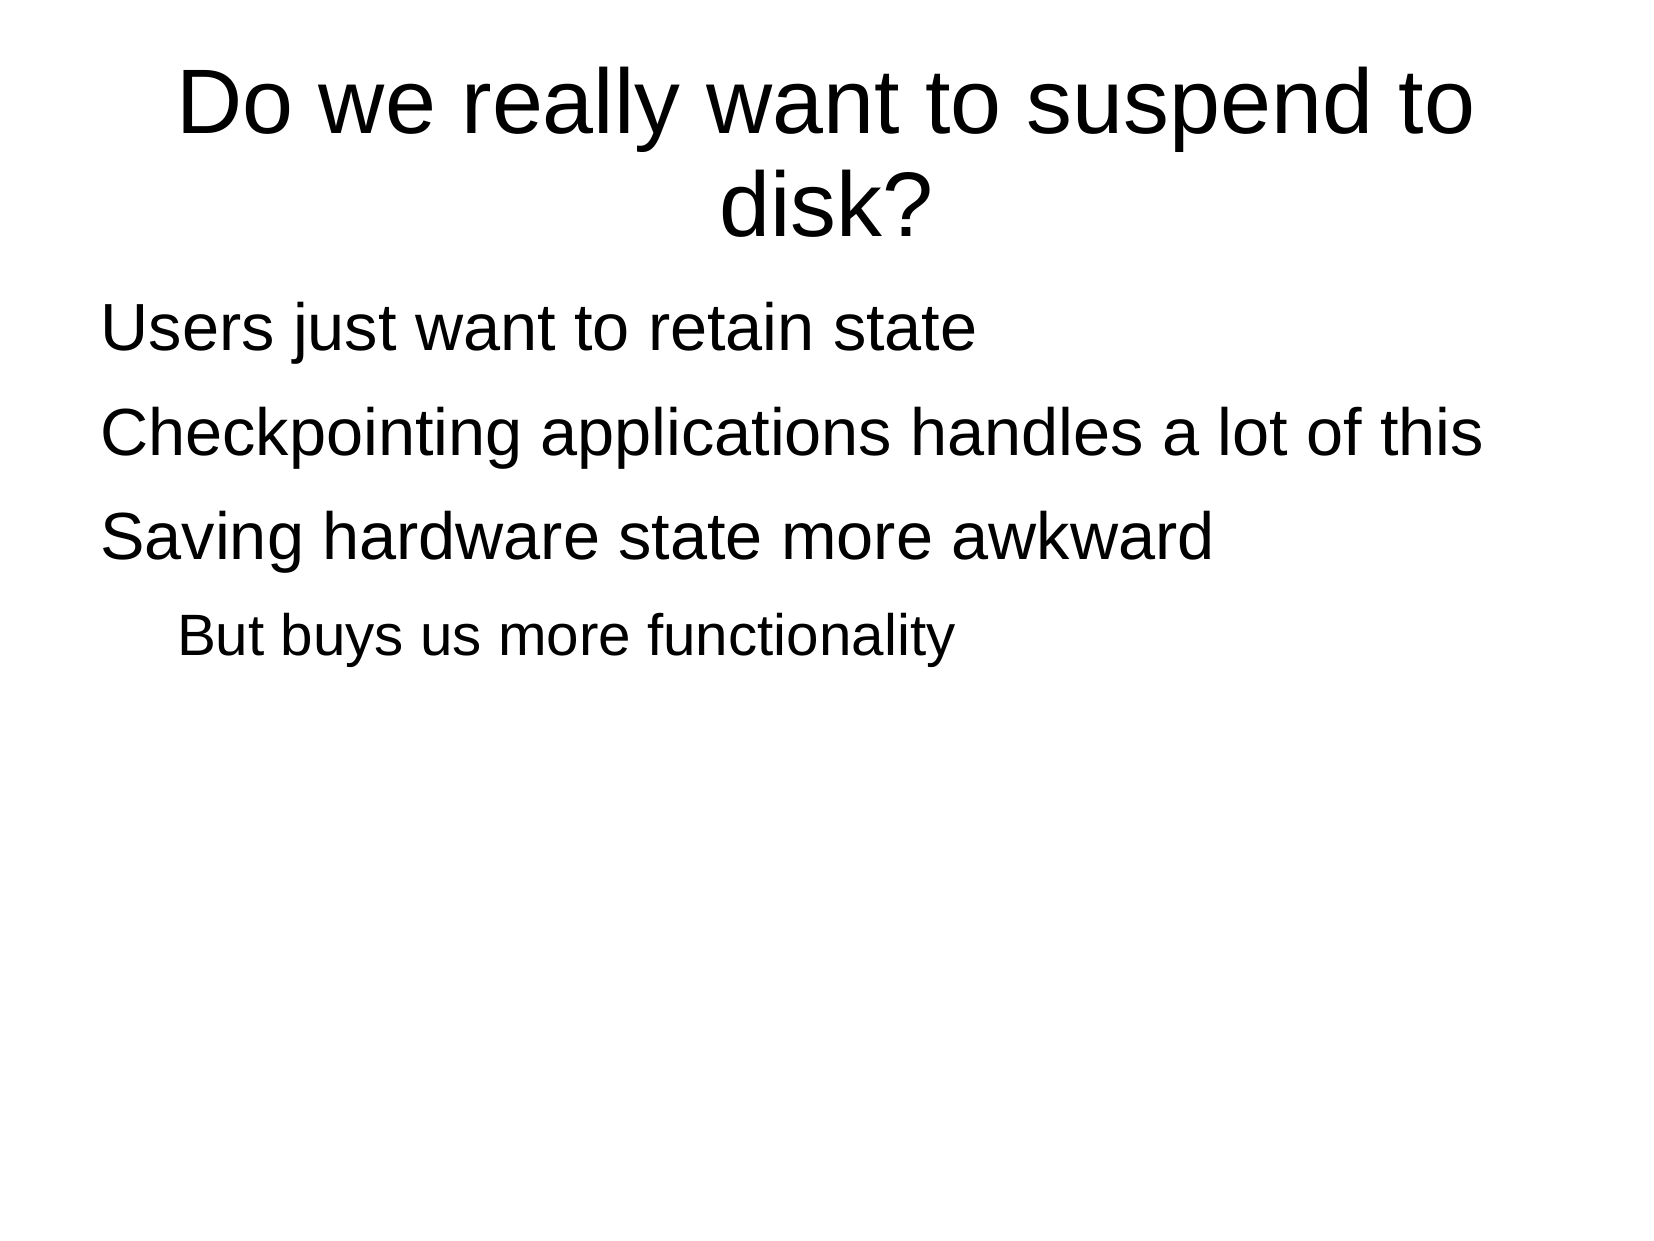

# Do we really want to suspend to disk?
Users just want to retain state
Checkpointing applications handles a lot of this
Saving hardware state more awkward
But buys us more functionality